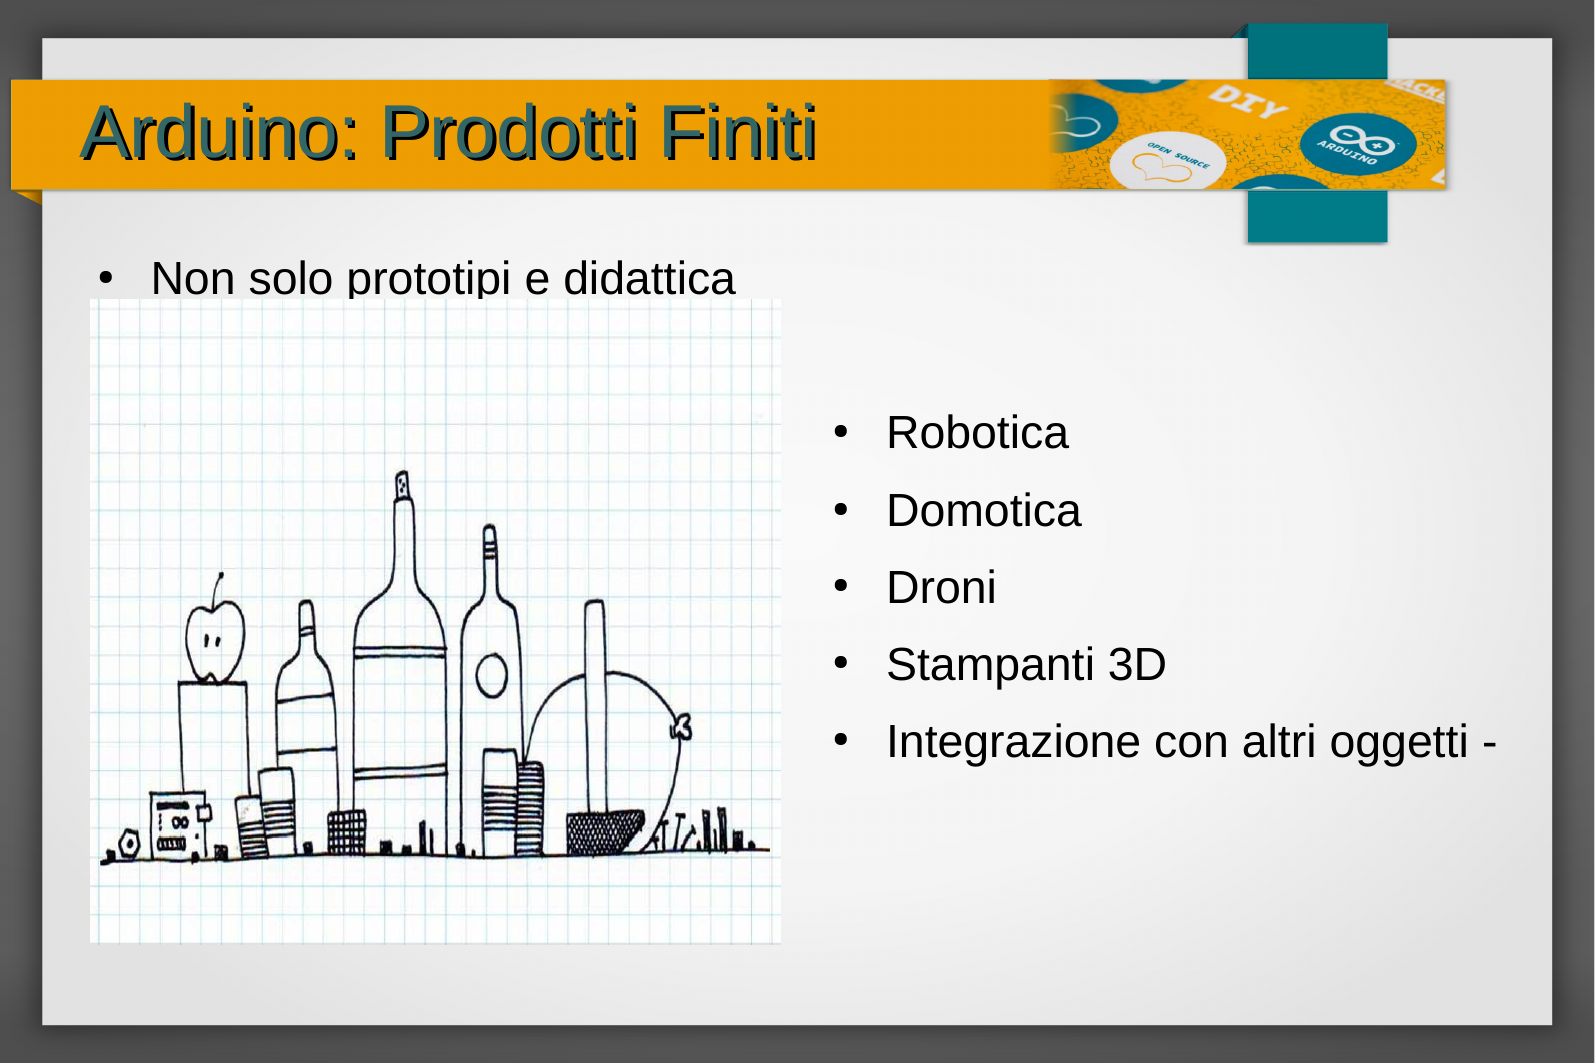

# Arduino: Prodotti Finiti
Non solo prototipi e didattica
Robotica
Domotica
Droni
Stampanti 3D
Integrazione con altri oggetti -